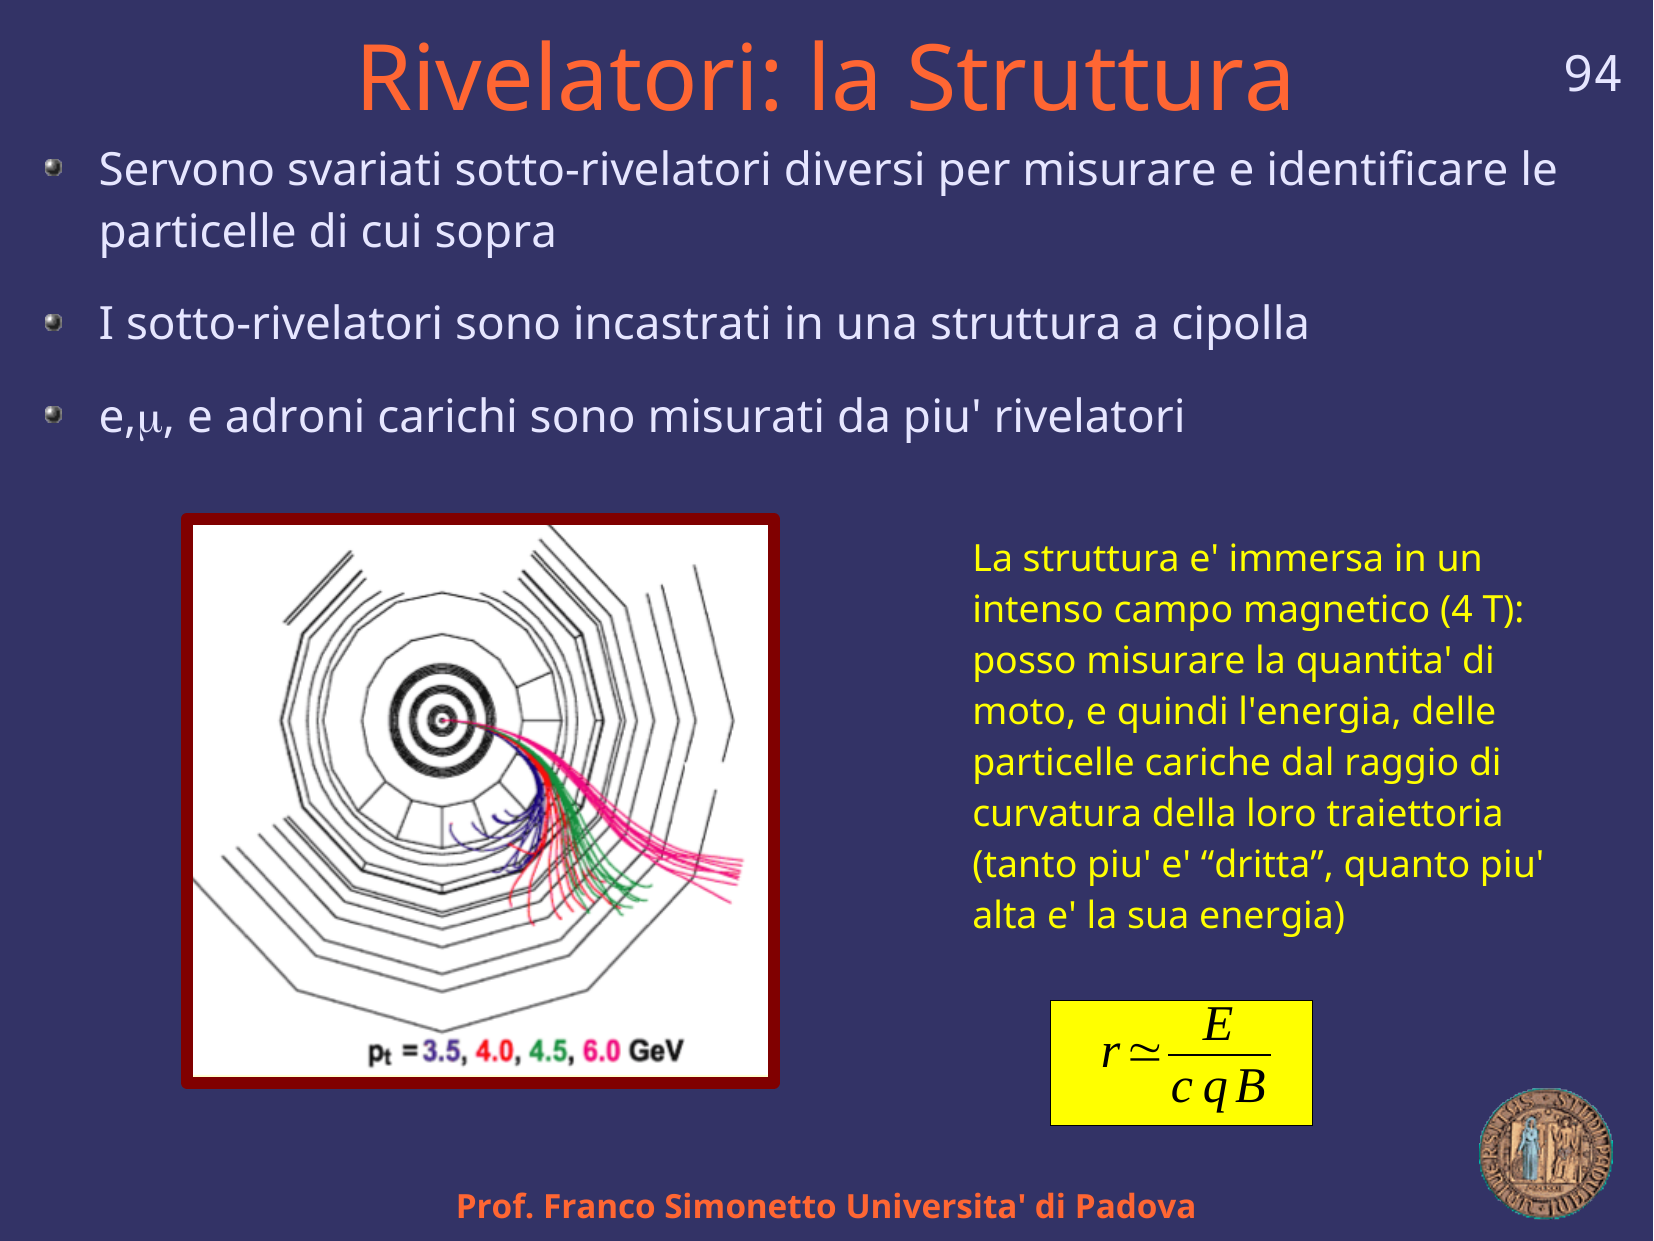

# Rivelatori: la Struttura
94
Servono svariati sotto-rivelatori diversi per misurare e identificare le particelle di cui sopra
I sotto-rivelatori sono incastrati in una struttura a cipolla
e,m, e adroni carichi sono misurati da piu' rivelatori
La struttura e' immersa in un
intenso campo magnetico (4 T):
posso misurare la quantita' di
moto, e quindi l'energia, delle
particelle cariche dal raggio di
curvatura della loro traiettoria
(tanto piu' e' “dritta”, quanto piu'
alta e' la sua energia)